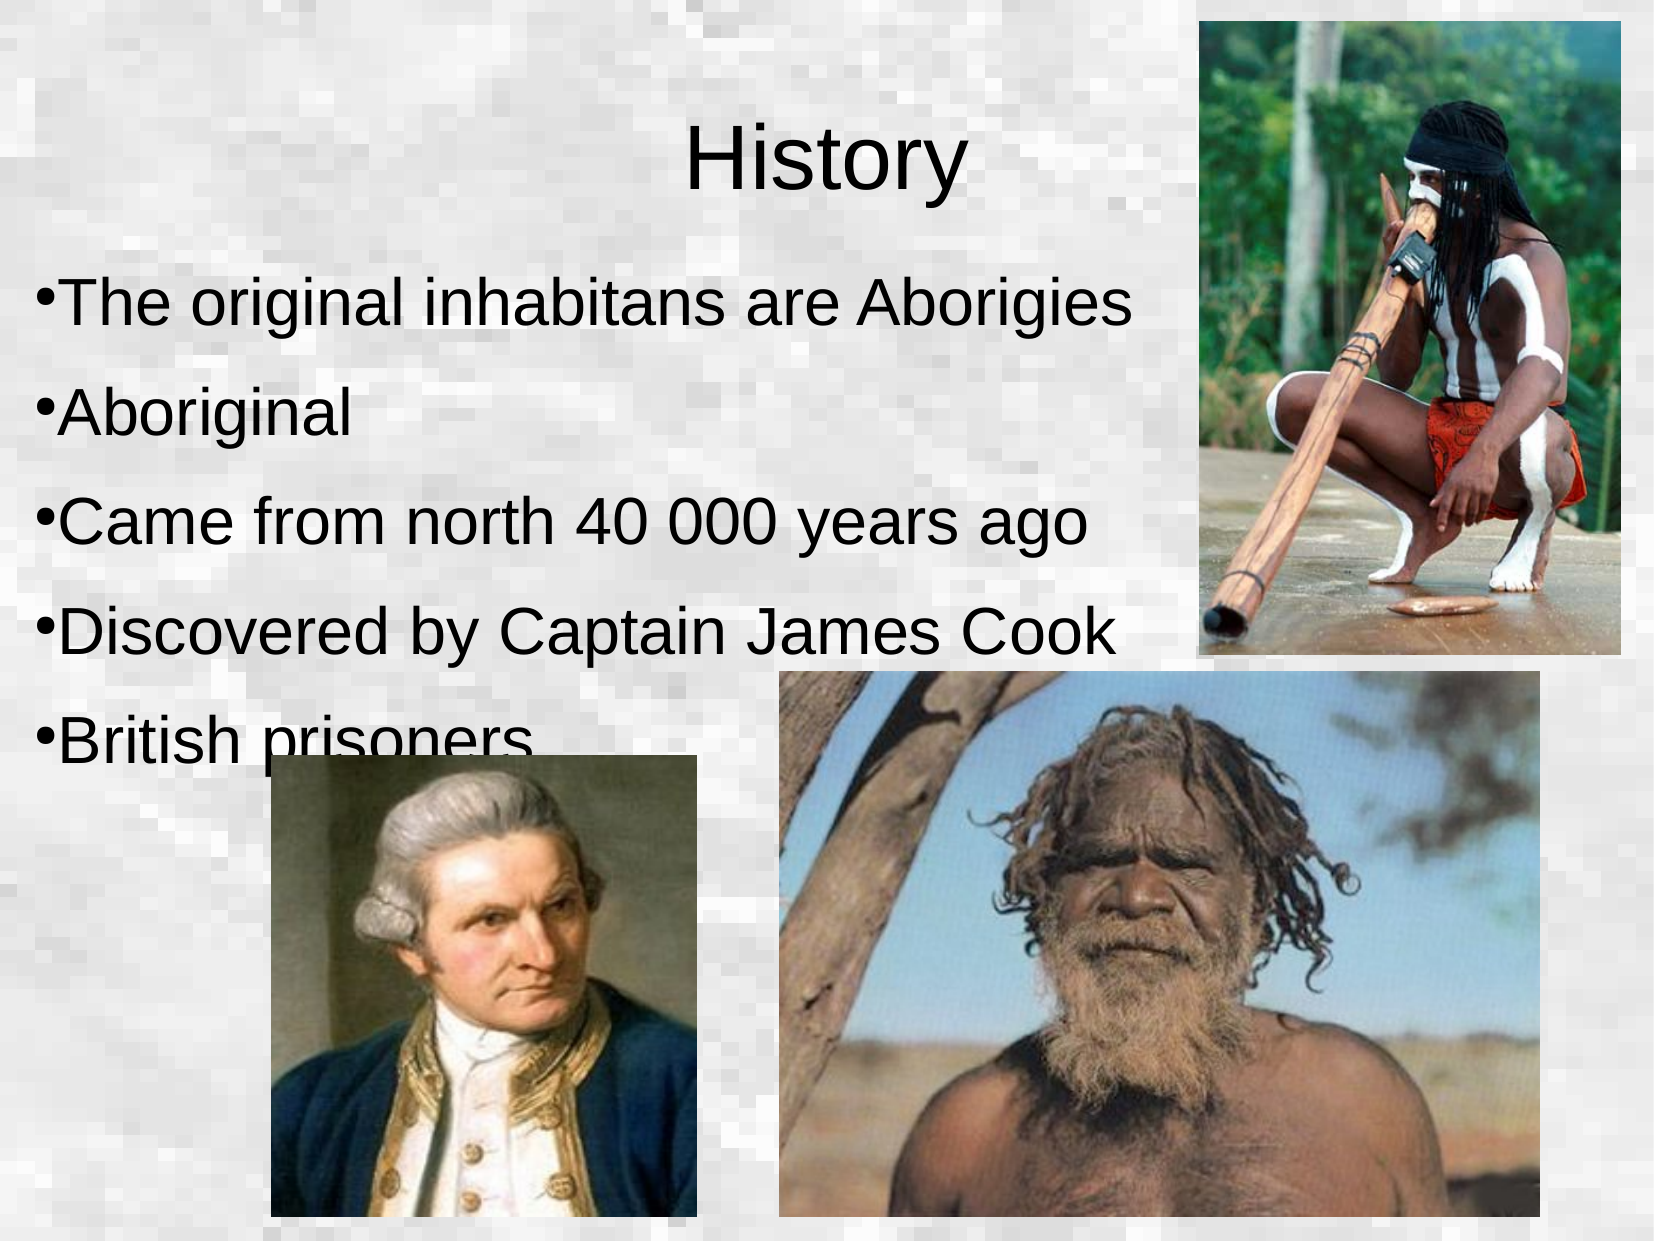

# History
The original inhabitans are Aborigies
Aboriginal
Came from north 40 000 years ago
Discovered by Captain James Cook
British prisoners